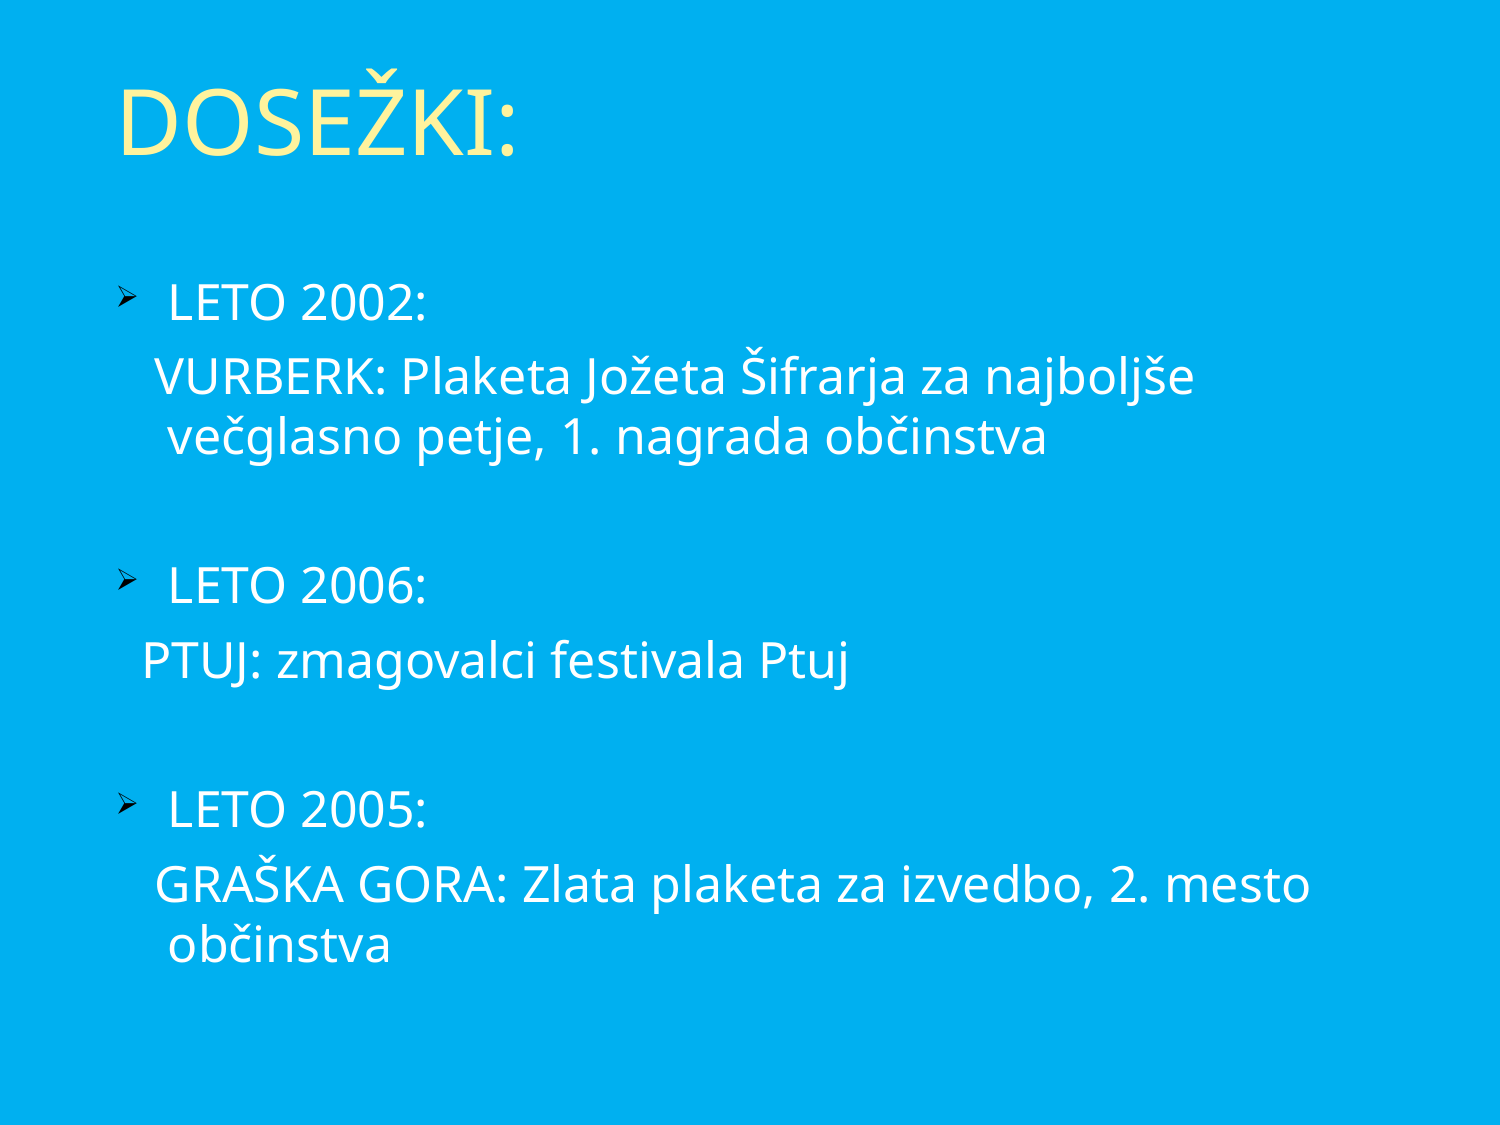

# DOSEŽKI:
LETO 2002:
 VURBERK: Plaketa Jožeta Šifrarja za najboljše večglasno petje, 1. nagrada občinstva
LETO 2006:
 PTUJ: zmagovalci festivala Ptuj
LETO 2005:
 GRAŠKA GORA: Zlata plaketa za izvedbo, 2. mesto občinstva